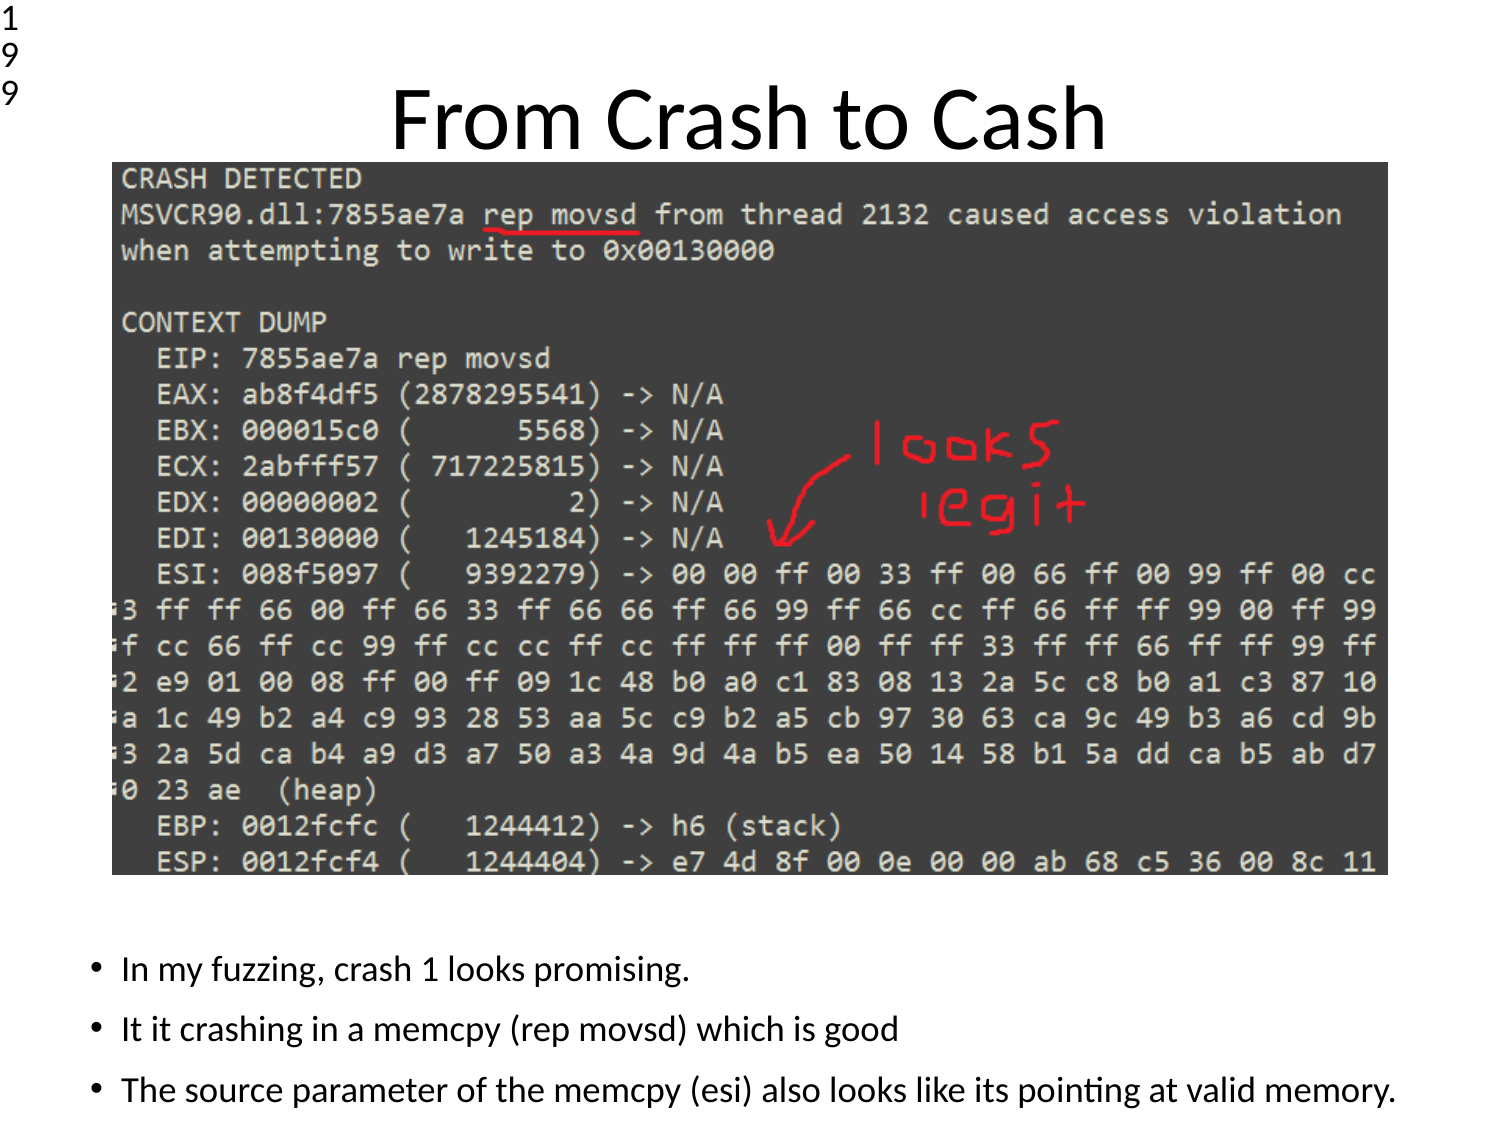

# From Crash to Cash
In my fuzzing, crash 1 looks promising.
It it crashing in a memcpy (rep movsd) which is good
The source parameter of the memcpy (esi) also looks like its pointing at valid memory.